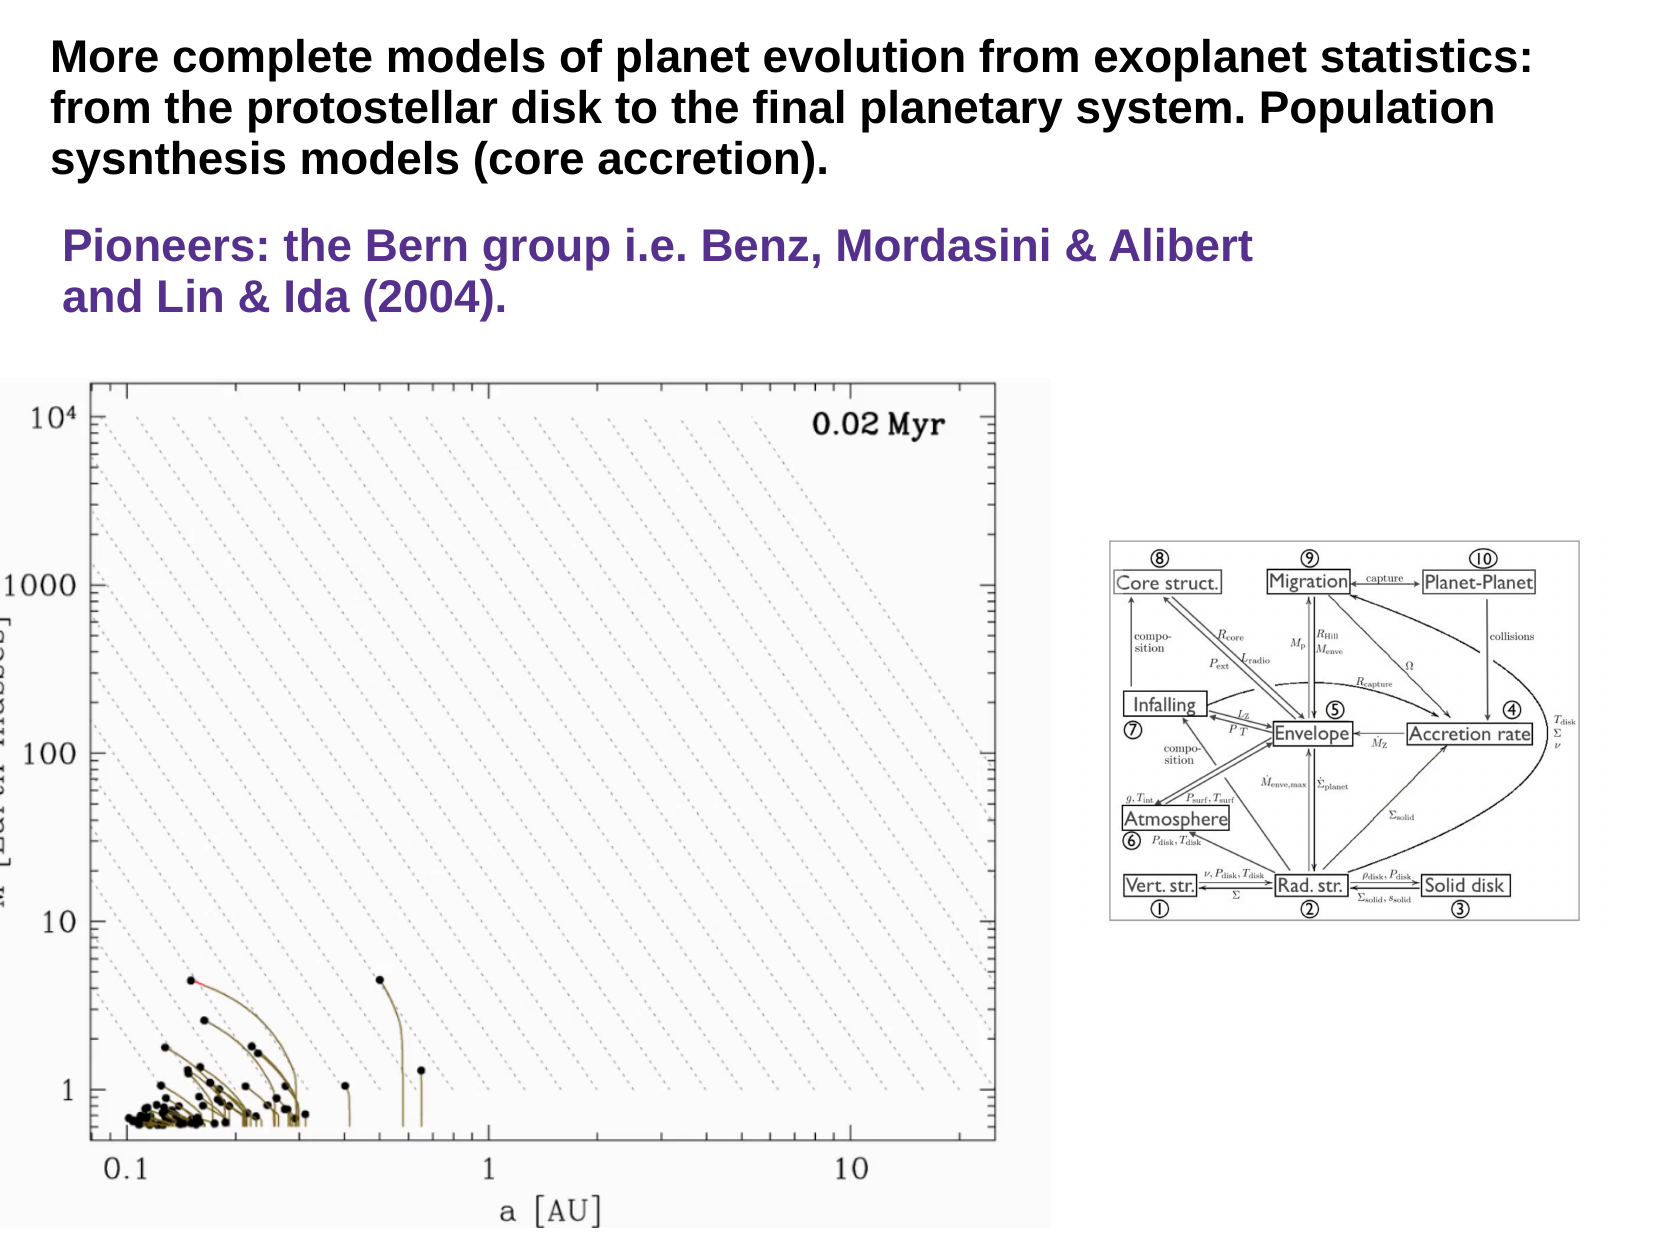

More complete models of planet evolution from exoplanet statistics: from the protostellar disk to the final planetary system. Population sysnthesis models (core accretion).
Pioneers: the Bern group i.e. Benz, Mordasini & Alibert and Lin & Ida (2004).